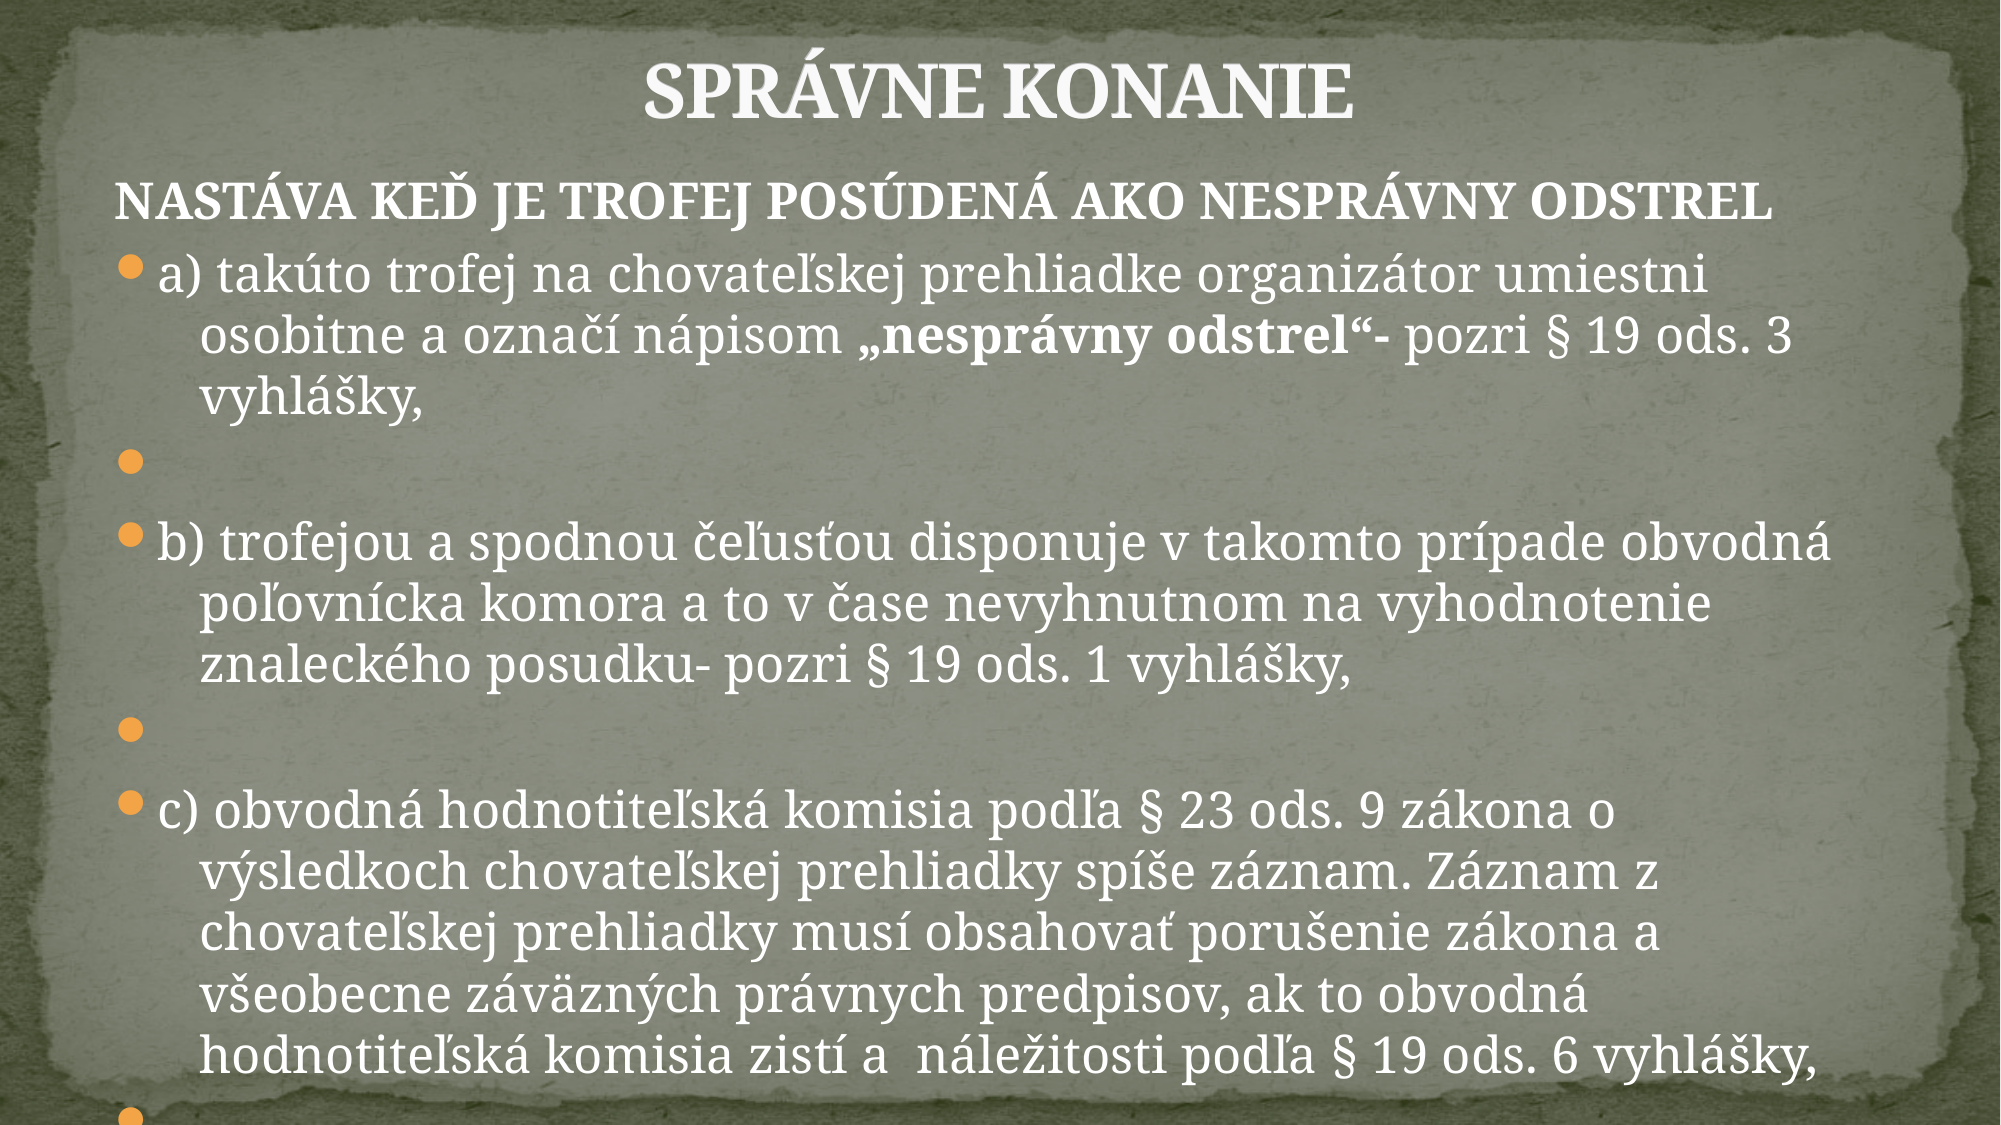

SPRÁVNE KONANIE
# NASTÁVA KEĎ JE TROFEJ POSÚDENÁ AKO NESPRÁVNY ODSTREL
a) takúto trofej na chovateľskej prehliadke organizátor umiestni osobitne a označí nápisom „nesprávny odstrel“- pozri § 19 ods. 3 vyhlášky,
b) trofejou a spodnou čeľusťou disponuje v takomto prípade obvodná poľovnícka komora a to v čase nevyhnutnom na vyhodnotenie znaleckého posudku- pozri § 19 ods. 1 vyhlášky,
c) obvodná hodnotiteľská komisia podľa § 23 ods. 9 zákona o výsledkoch chovateľskej prehliadky spíše záznam. Záznam z chovateľskej prehliadky musí obsahovať porušenie zákona a všeobecne záväzných právnych predpisov, ak to obvodná hodnotiteľská komisia zistí a náležitosti podľa § 19 ods. 6 vyhlášky,